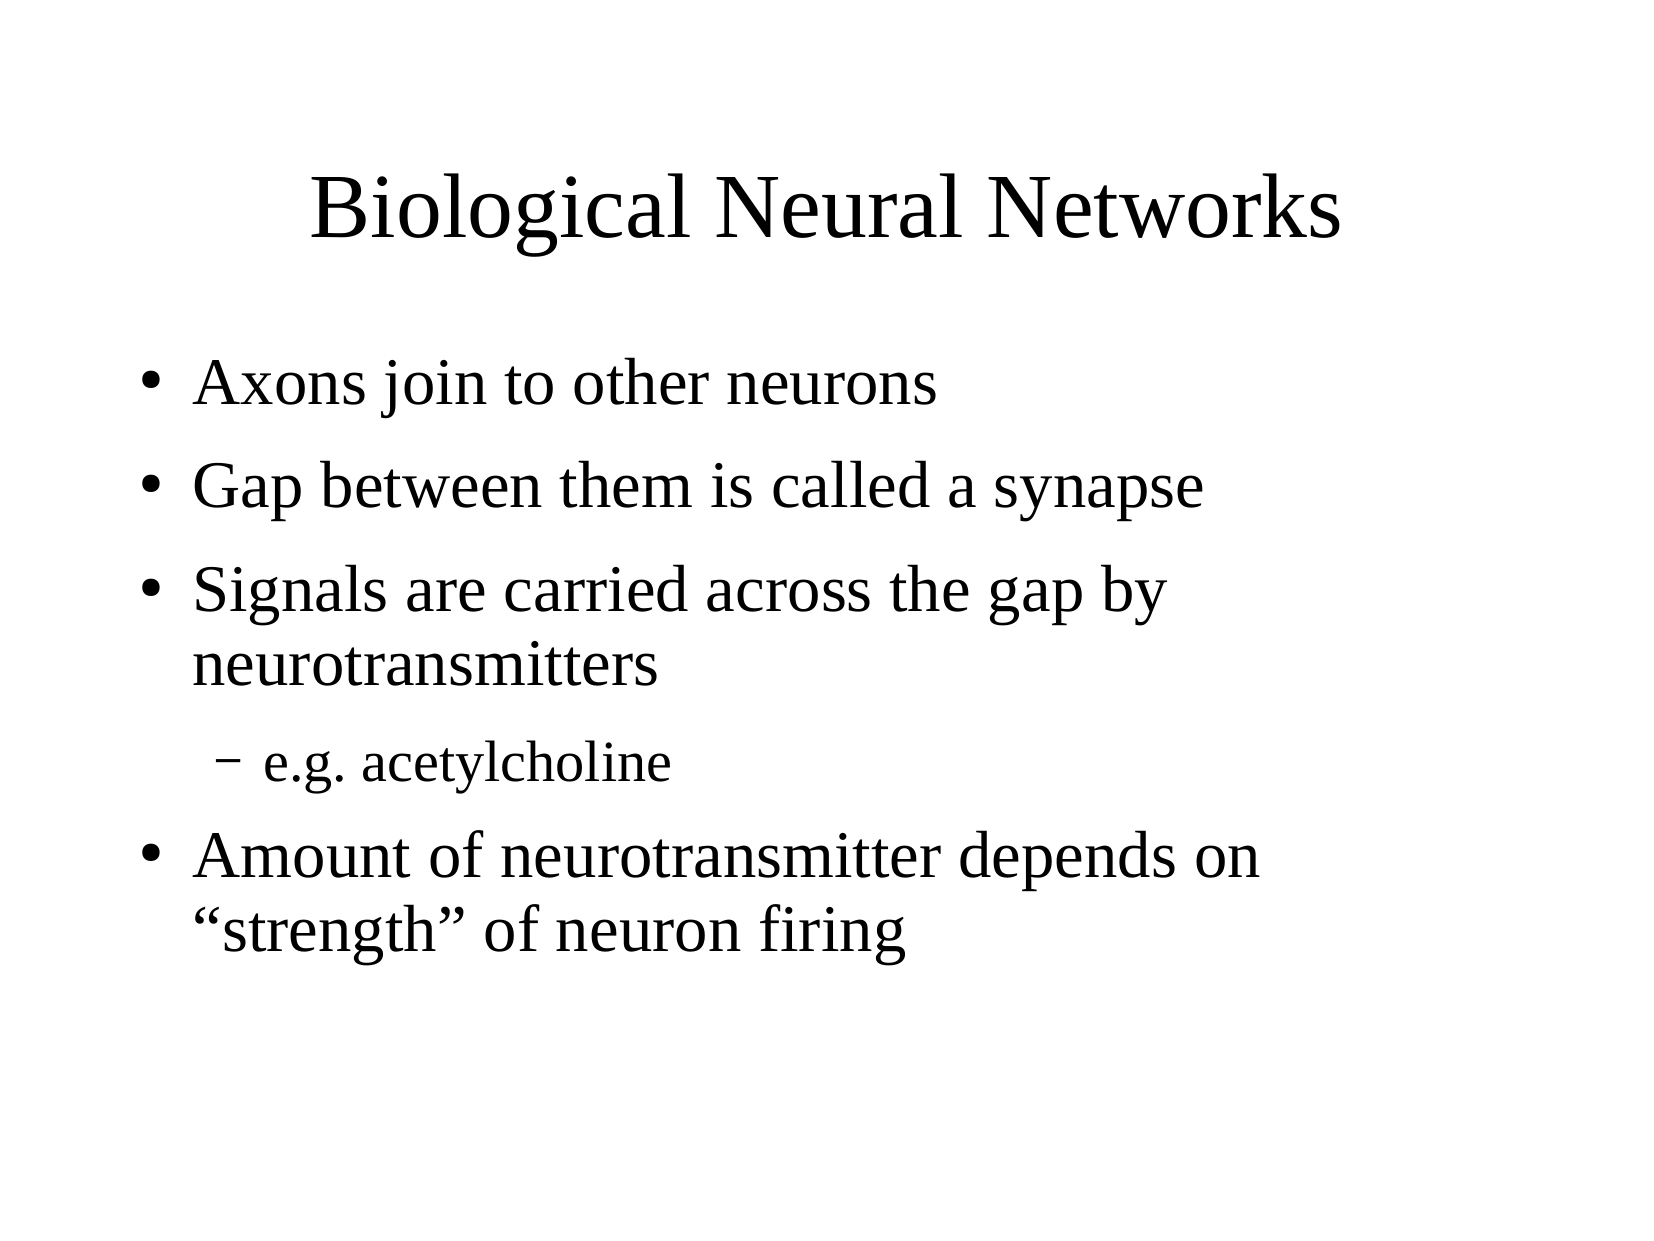

# Biological Neural Networks
Axons join to other neurons
Gap between them is called a synapse
Signals are carried across the gap by neurotransmitters
e.g. acetylcholine
Amount of neurotransmitter depends on “strength” of neuron firing